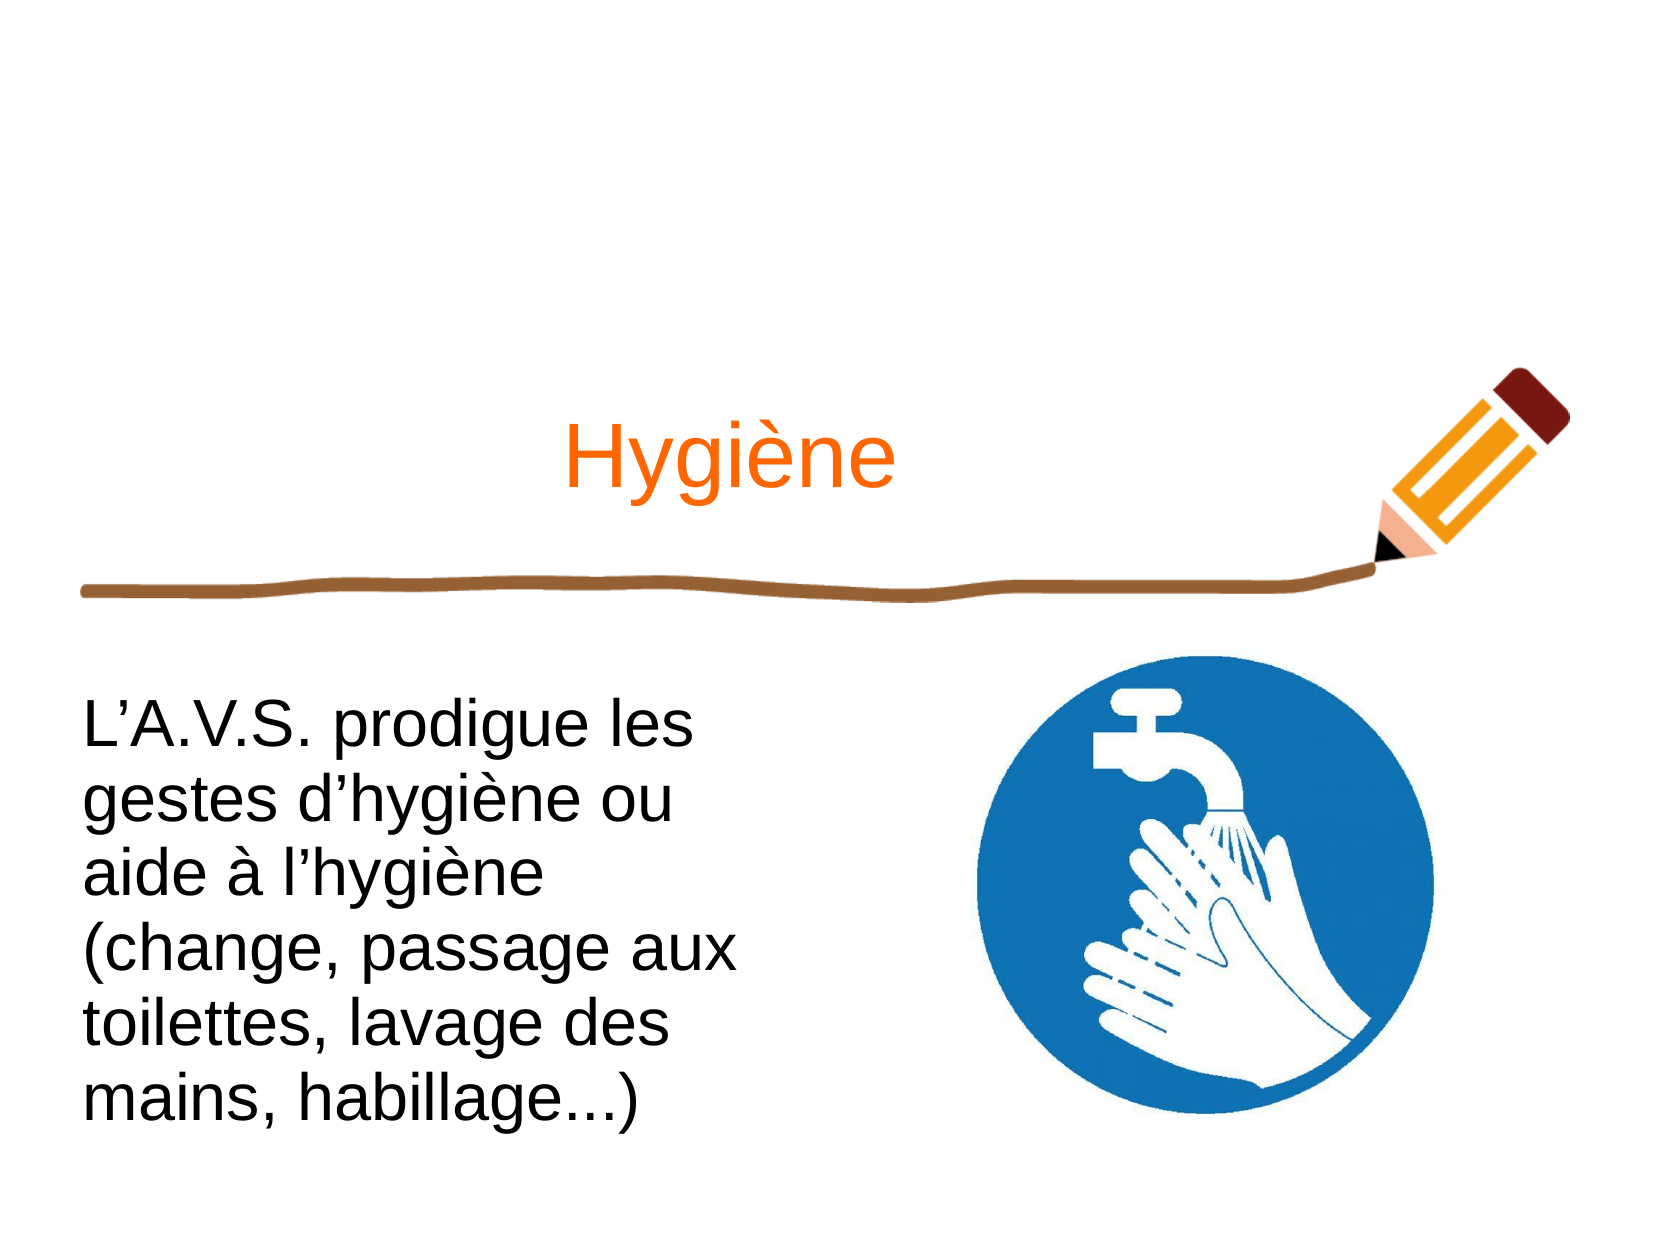

# Hygiène
L’A.V.S. prodigue les gestes d’hygiène ou aide à l’hygiène (change, passage aux toilettes, lavage des mains, habillage...)